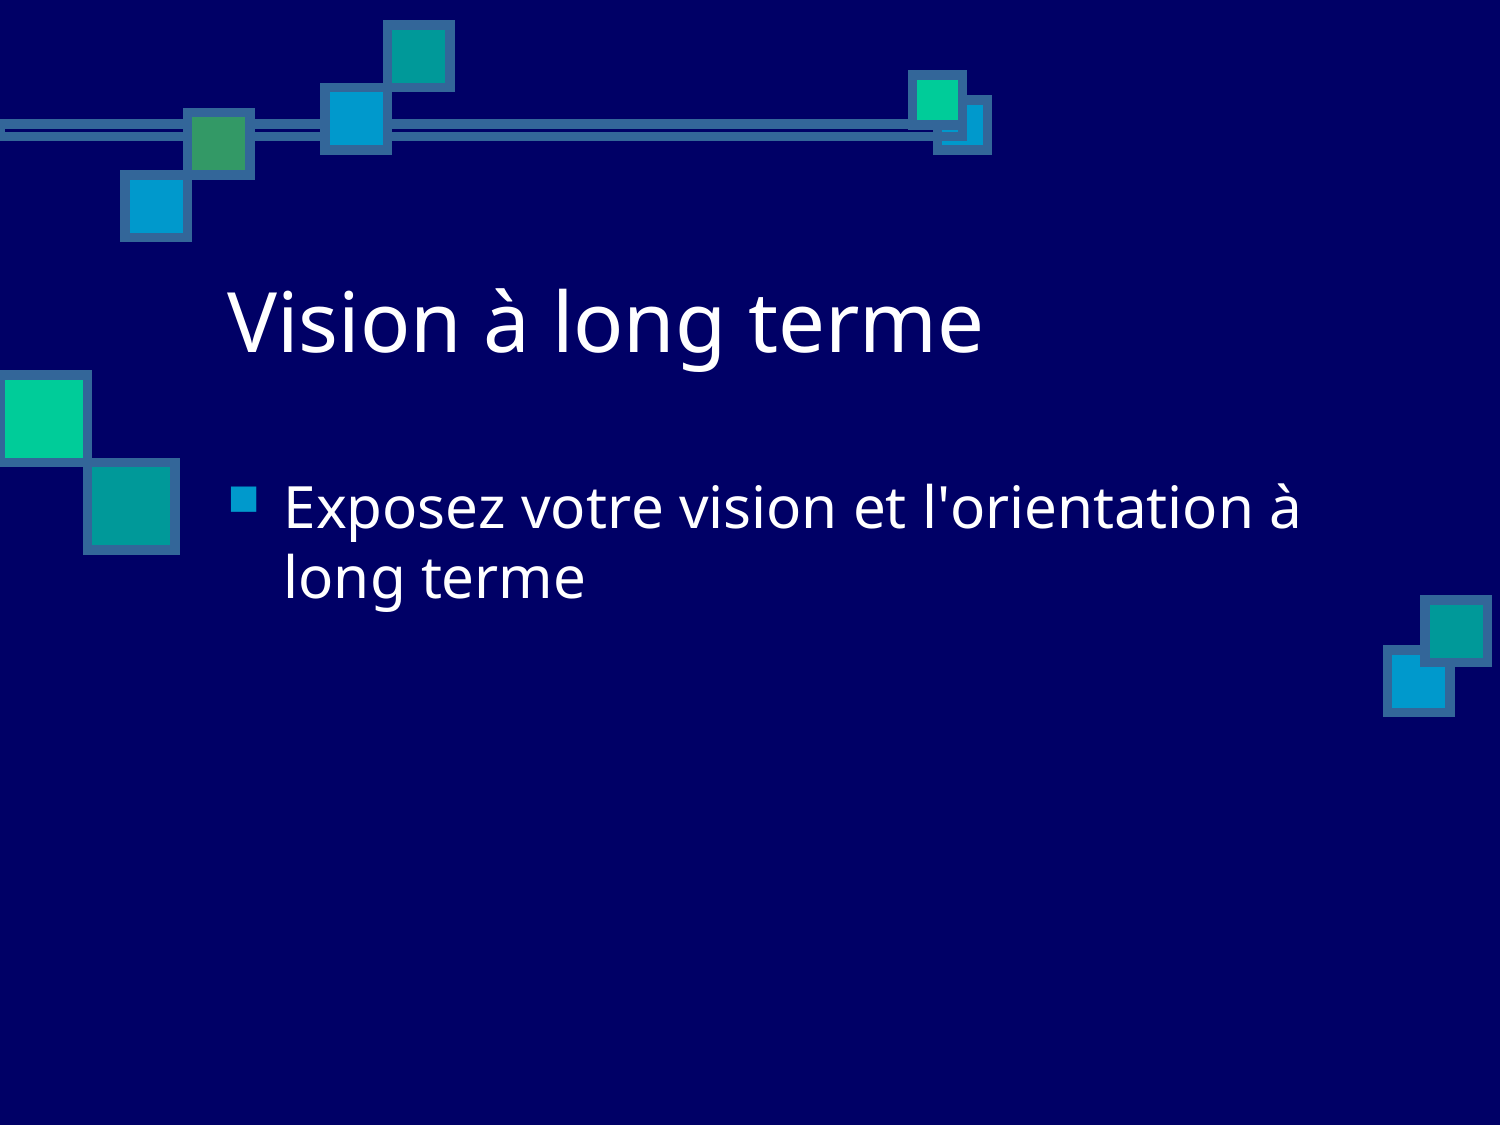

# Vision à long terme
Exposez votre vision et l'orientation à long terme